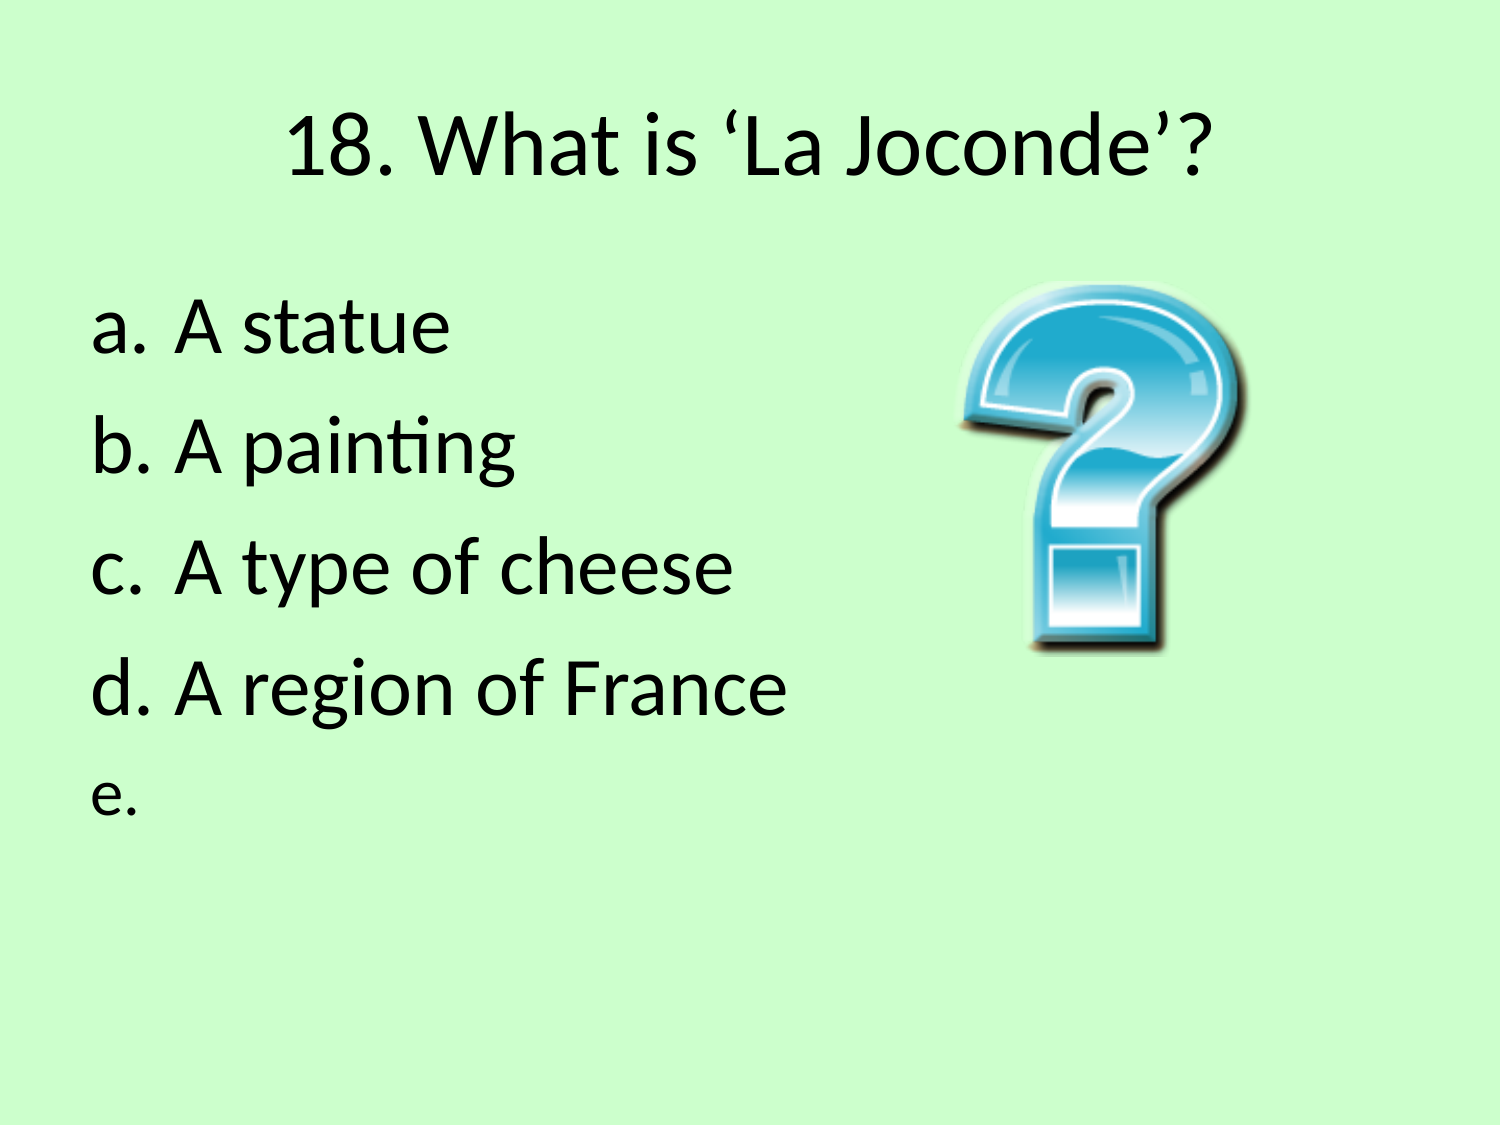

# 18. What is ‘La Joconde’?
A statue
A painting
A type of cheese
A region of France